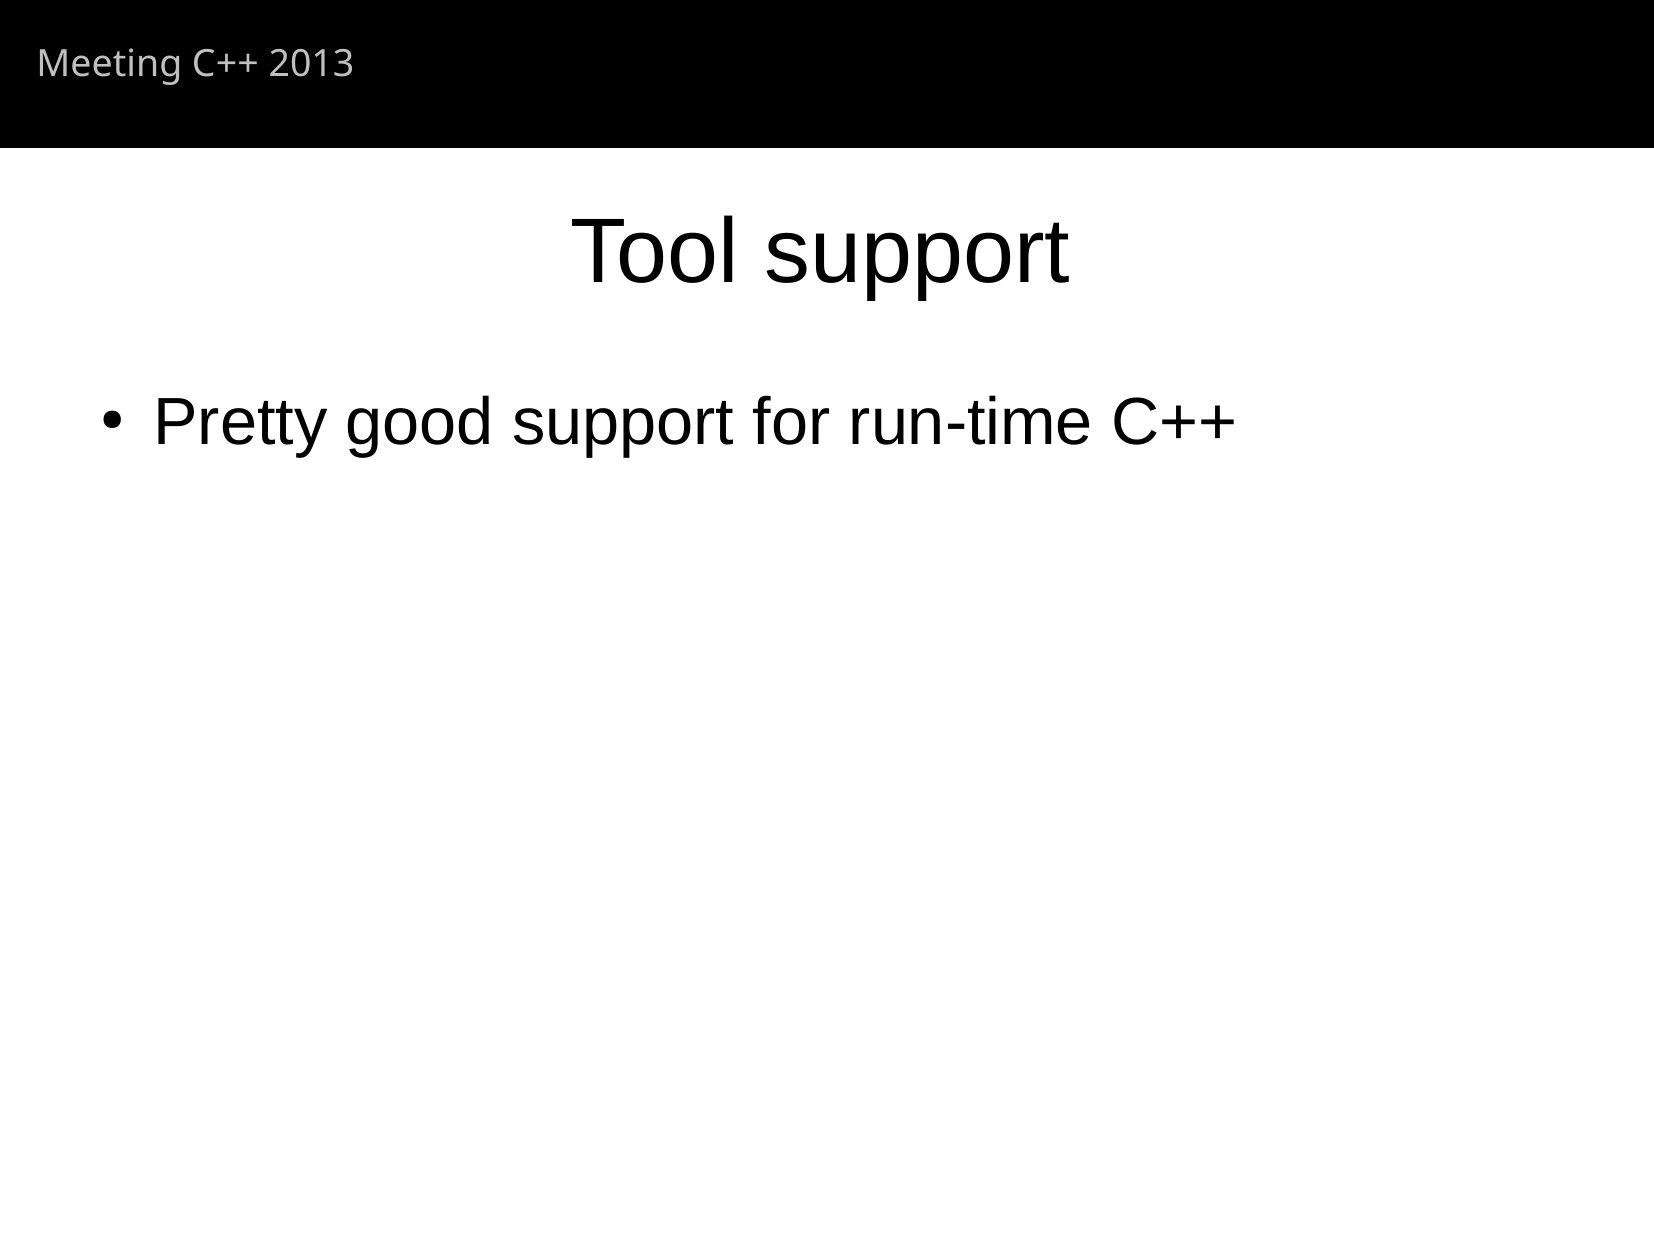

# Tool support
Pretty good support for run-time C++